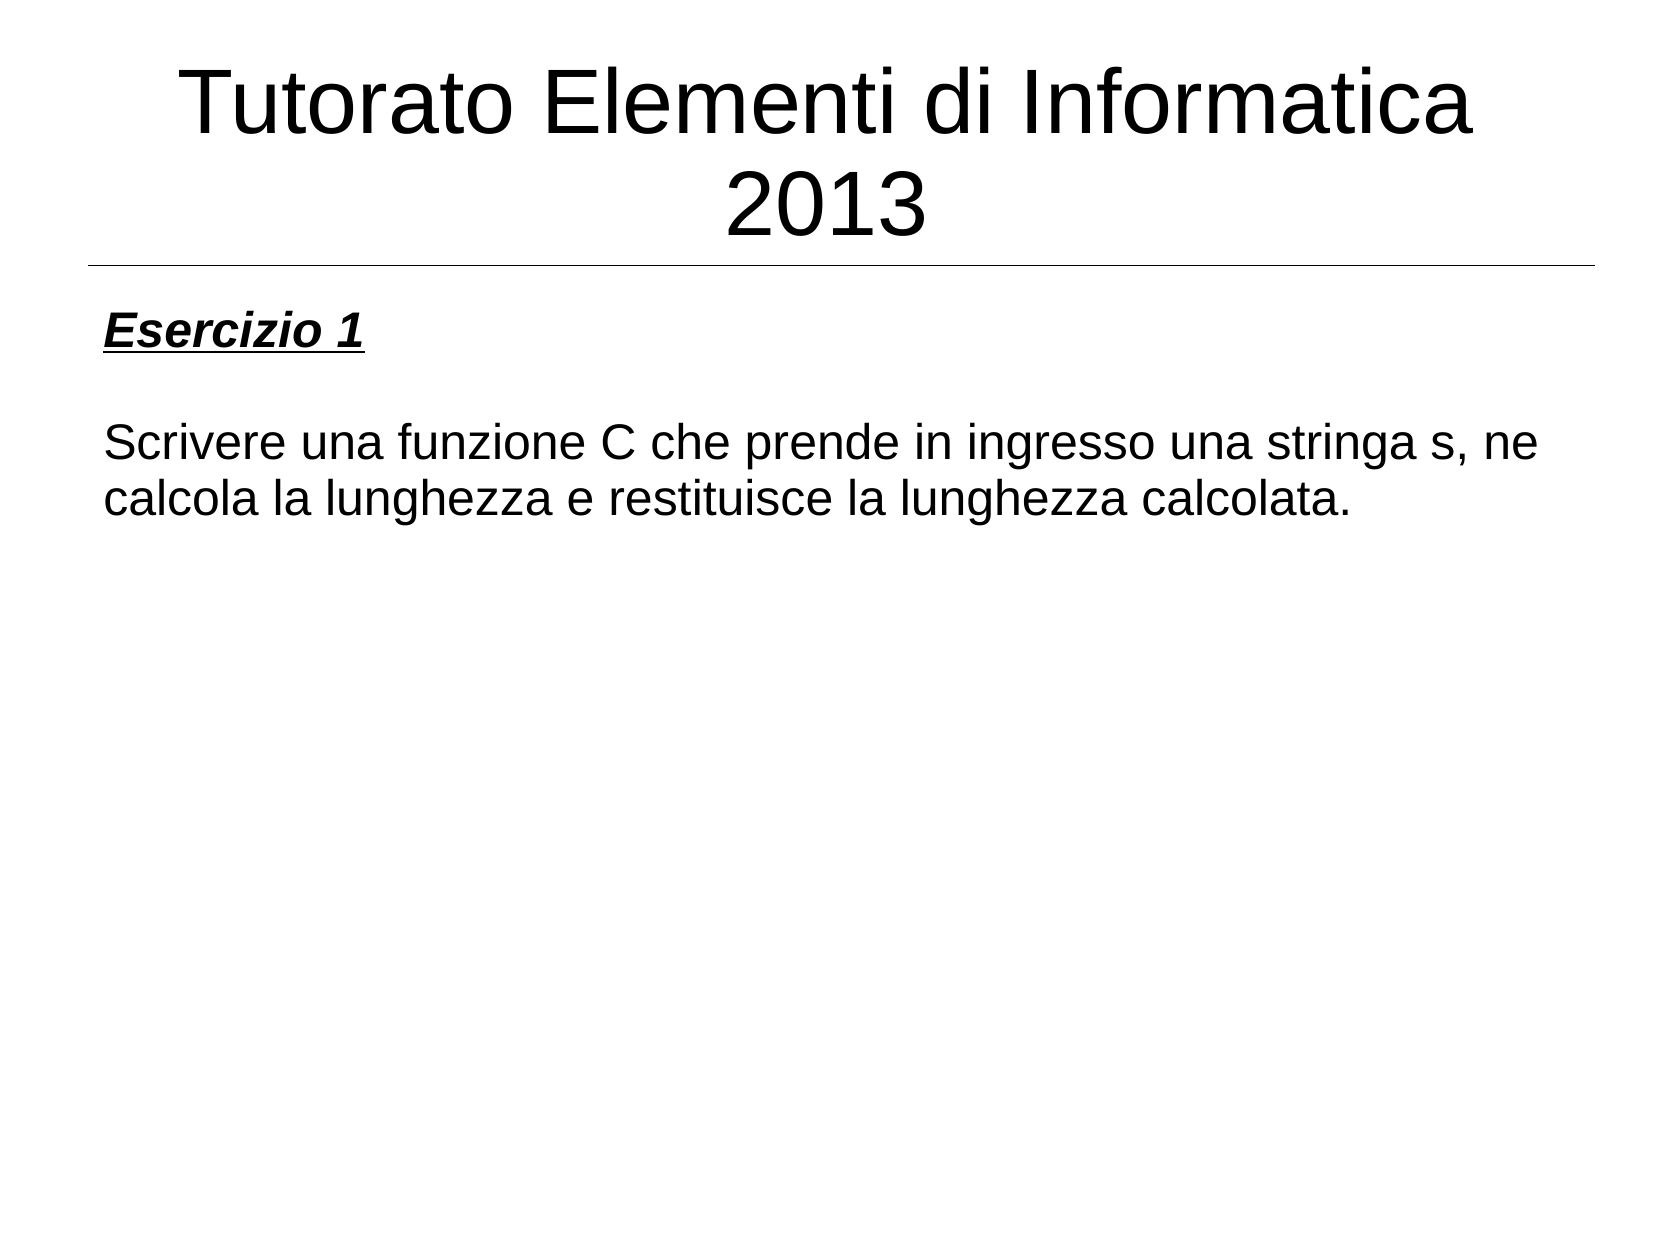

# Tutorato Elementi di Informatica 2013
Esercizio 1
Scrivere una funzione C che prende in ingresso una stringa s, ne calcola la lunghezza e restituisce la lunghezza calcolata.